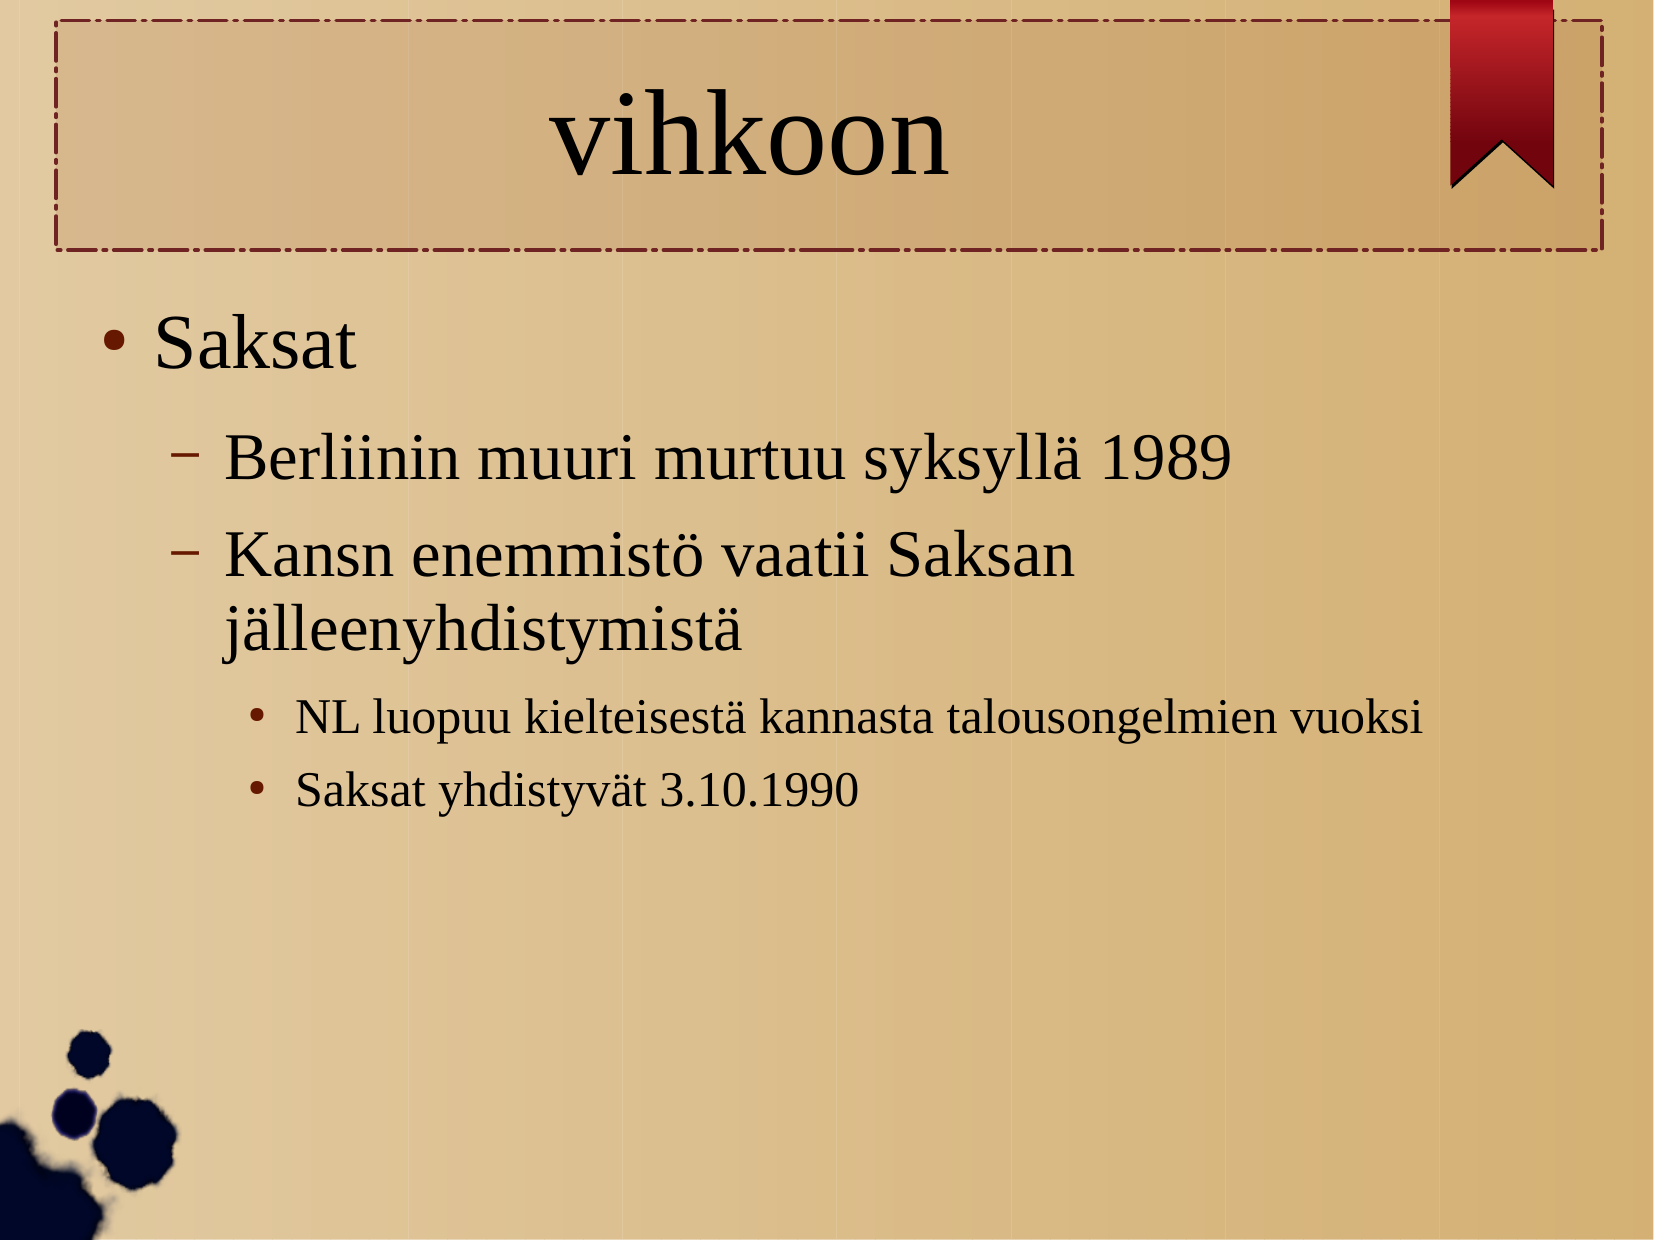

# vihkoon
Saksat
Berliinin muuri murtuu syksyllä 1989
Kansn enemmistö vaatii Saksan jälleenyhdistymistä
NL luopuu kielteisestä kannasta talousongelmien vuoksi
Saksat yhdistyvät 3.10.1990